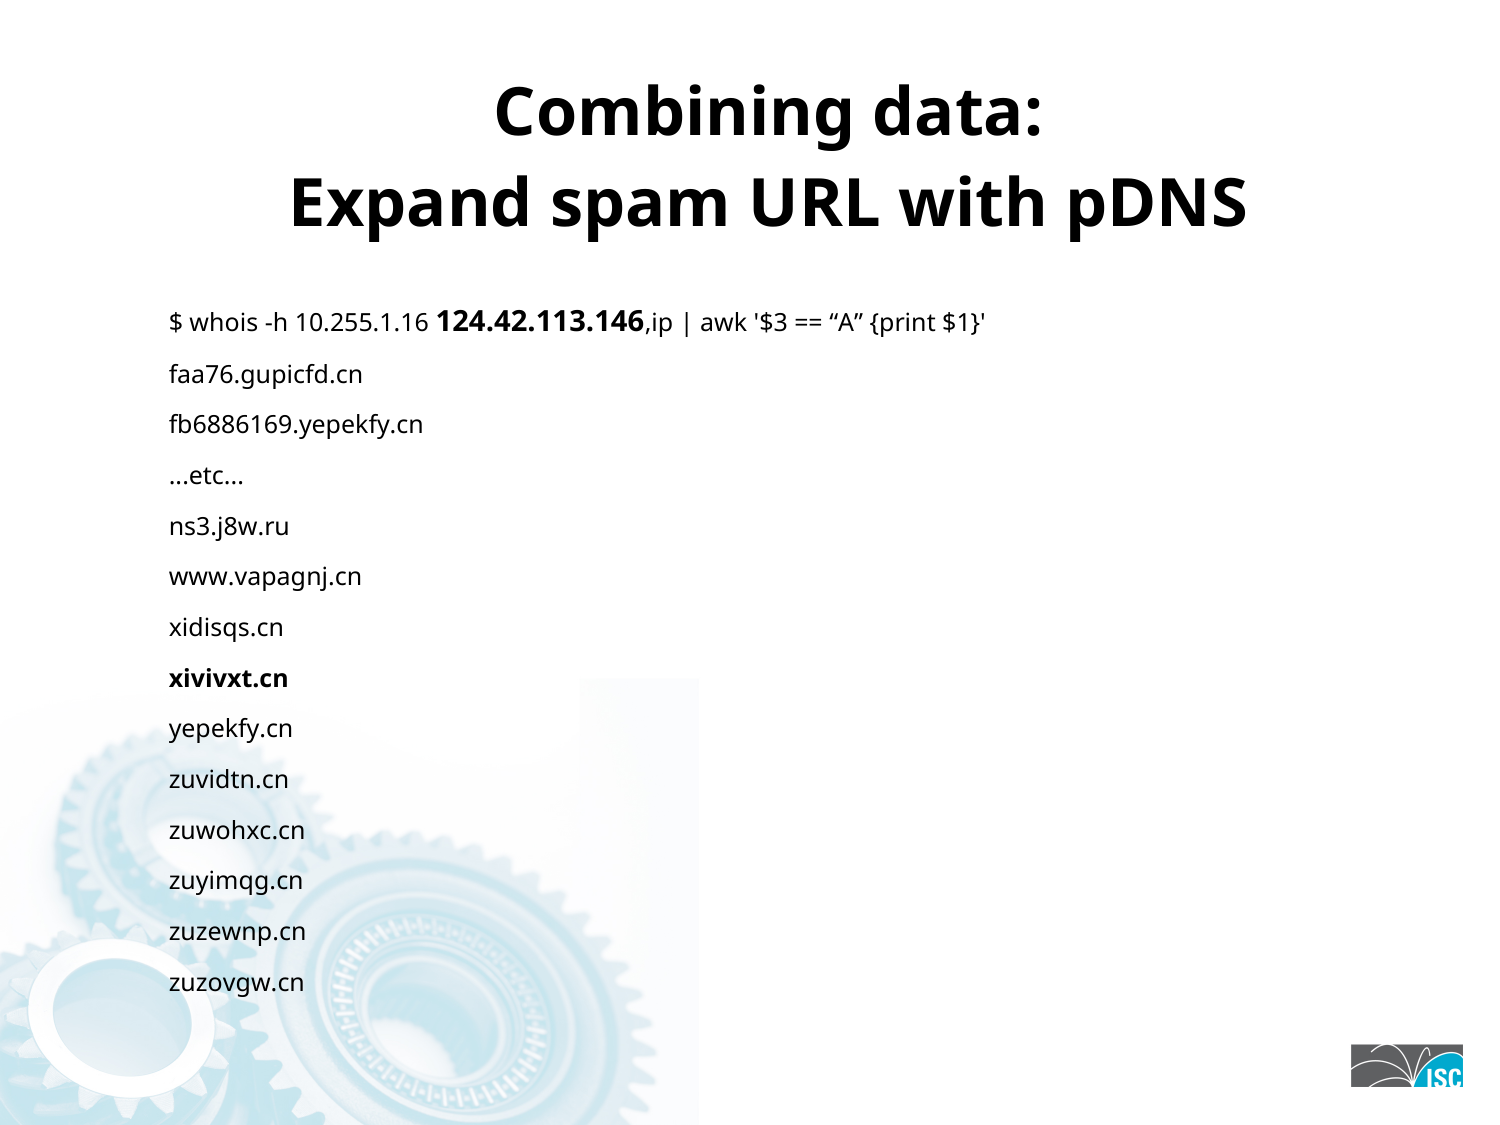

# Combining data: Expand spam URL with pDNS
$ whois -h 10.255.1.16 124.42.113.146,ip | awk '$3 == “A” {print $1}'
faa76.gupicfd.cn
fb6886169.yepekfy.cn
...etc...
ns3.j8w.ru
www.vapagnj.cn
xidisqs.cn
xivivxt.cn
yepekfy.cn
zuvidtn.cn
zuwohxc.cn
zuyimqg.cn
zuzewnp.cn
zuzovgw.cn